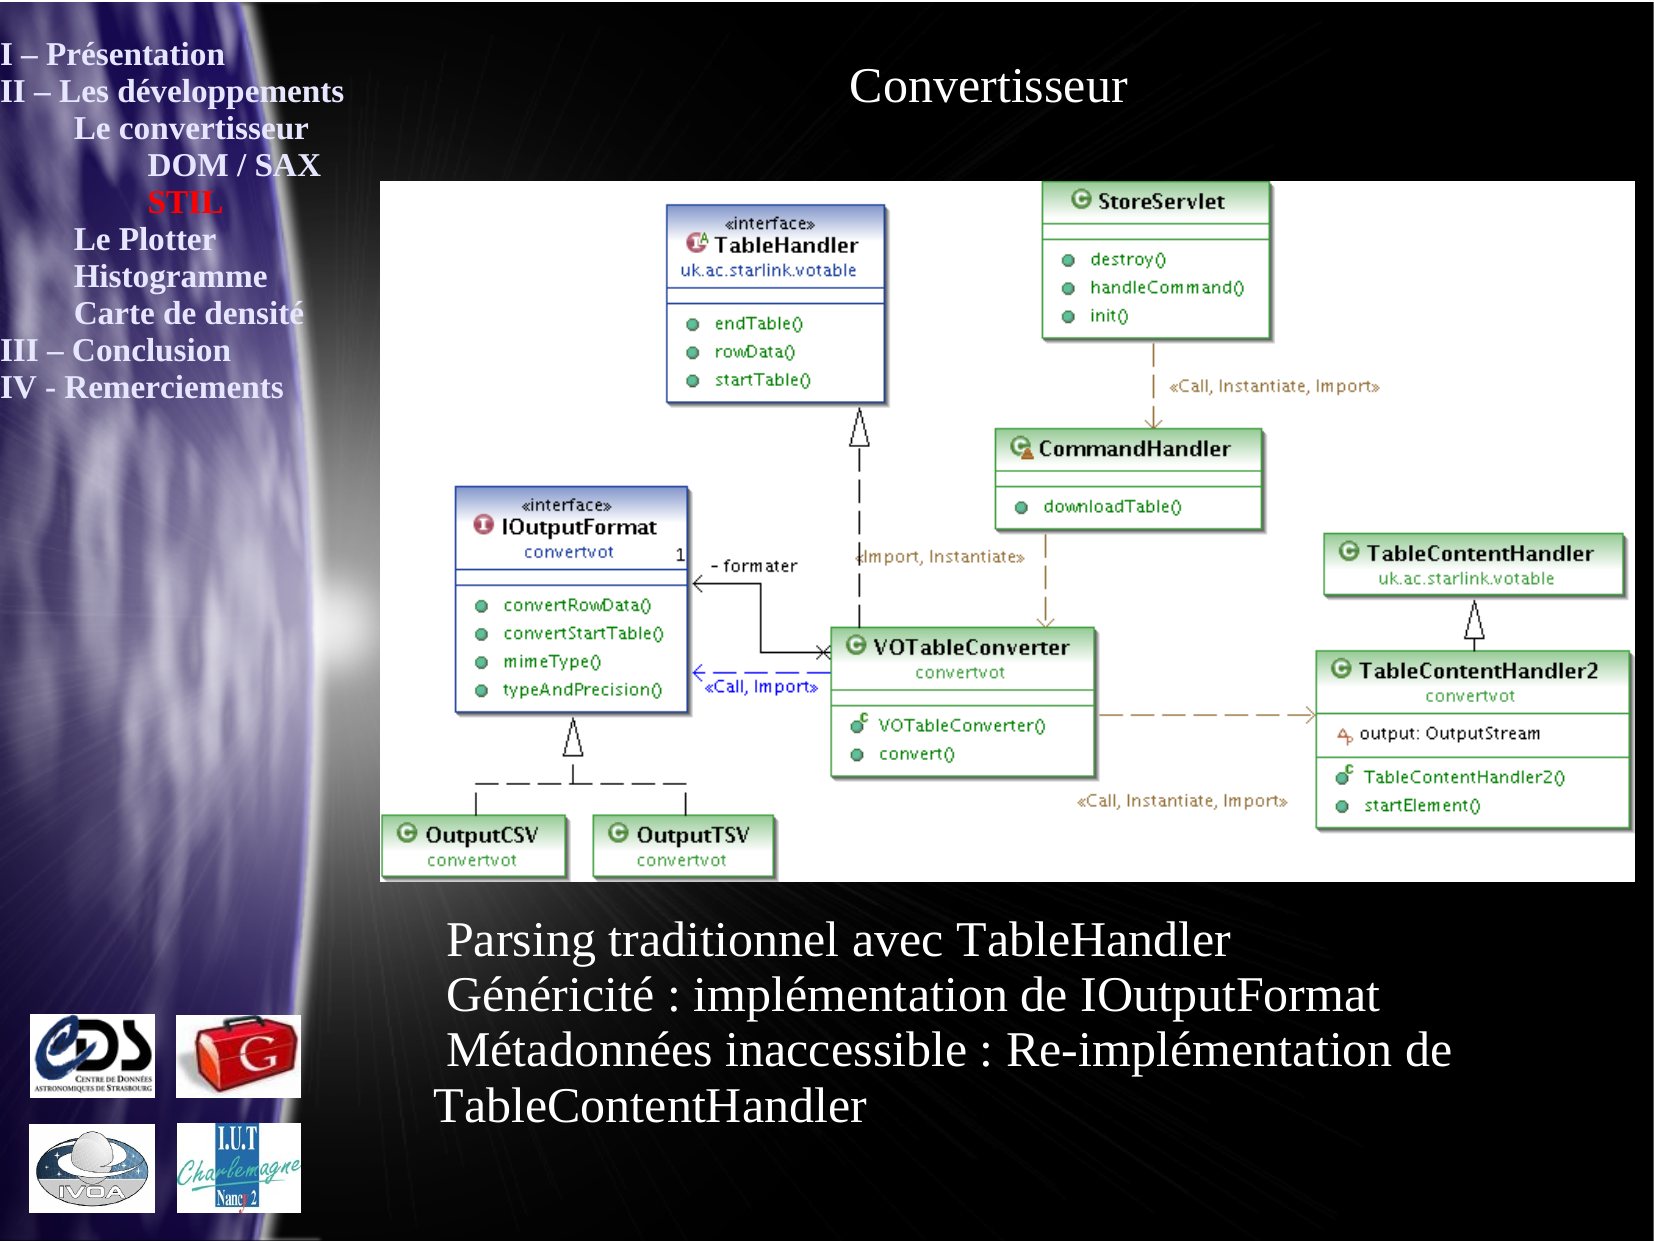

# I – Présentation II – Les développements Le convertisseur DOM / SAX STIL Le Plotter Histogramme Carte de densité III – Conclusion IV - Remerciements
Convertisseur
 Parsing traditionnel avec TableHandler
 Généricité : implémentation de IOutputFormat
 Métadonnées inaccessible : Re-implémentation de TableContentHandler